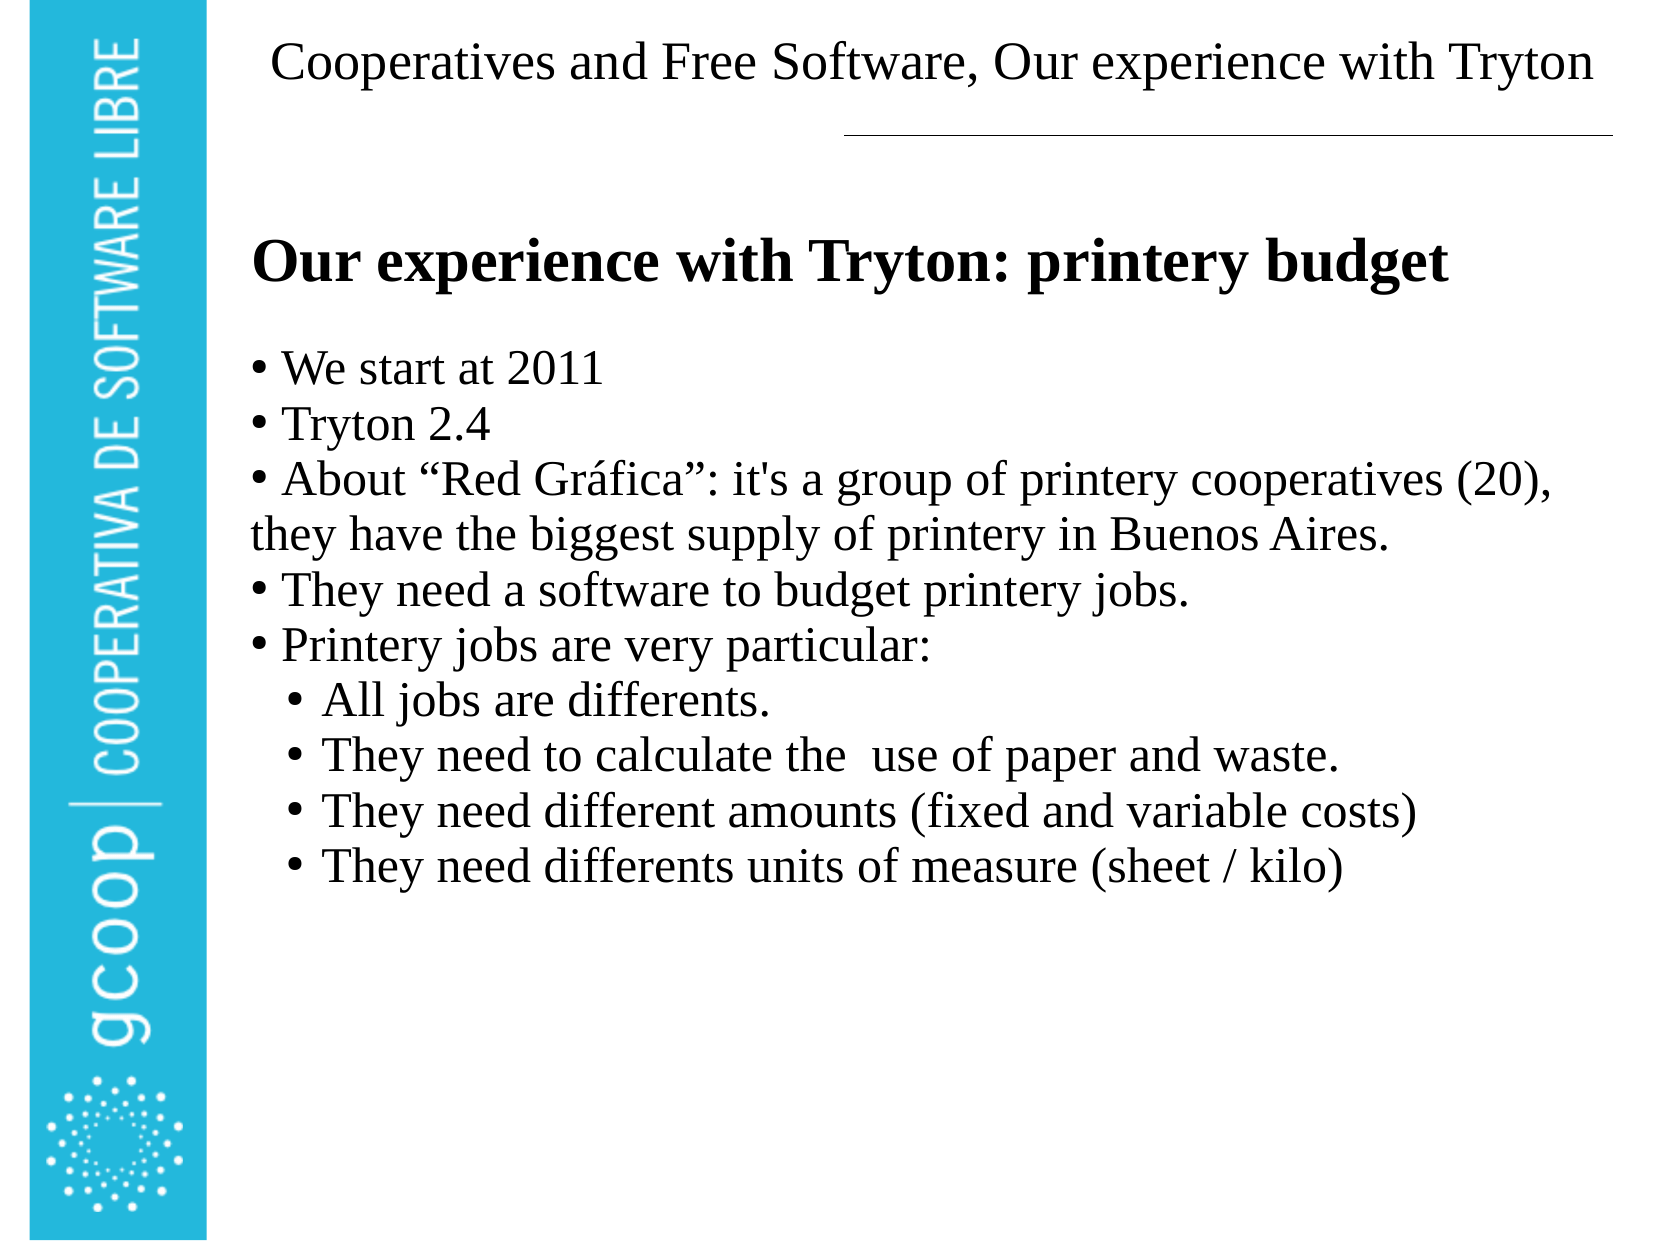

Cooperatives and Free Software, Our experience with Tryton
Our experience with Tryton: printery budget
 We start at 2011
 Tryton 2.4
 About “Red Gráfica”: it's a group of printery cooperatives (20), they have the biggest supply of printery in Buenos Aires.
 They need a software to budget printery jobs.
 Printery jobs are very particular:
All jobs are differents.
They need to calculate the use of paper and waste.
They need different amounts (fixed and variable costs)
They need differents units of measure (sheet / kilo)